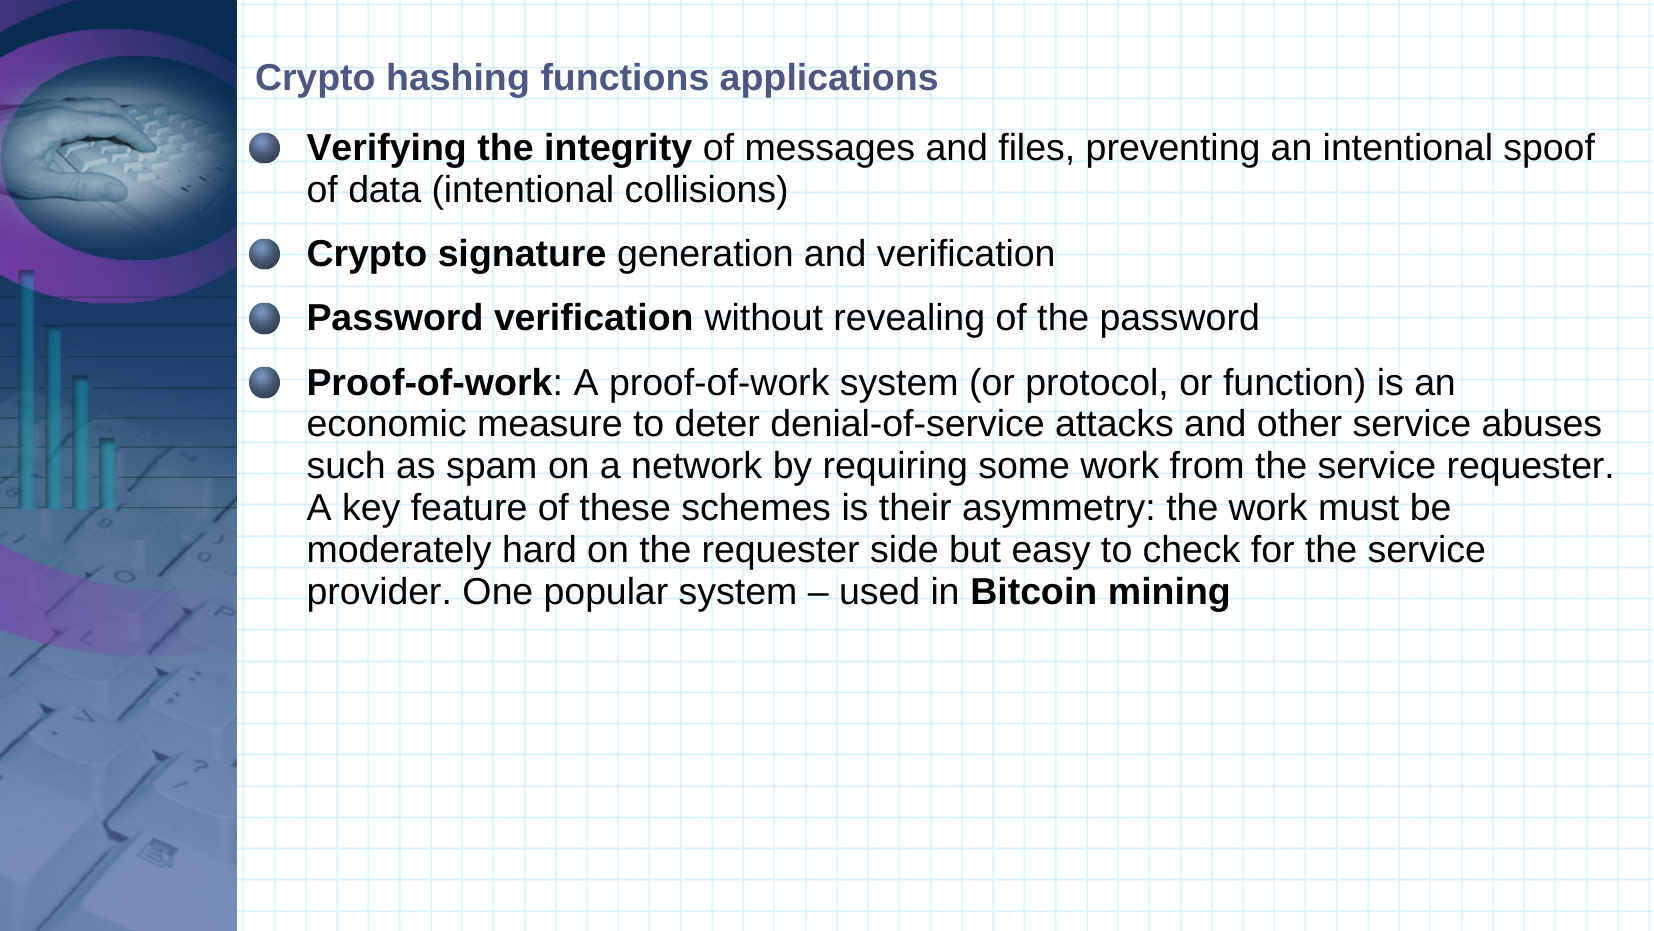

# Crypto hashing functions applications
Verifying the integrity of messages and files, preventing an intentional spoof of data (intentional collisions)
Crypto signature generation and verification
Password verification without revealing of the password
Proof-of-work: A proof-of-work system (or protocol, or function) is an economic measure to deter denial-of-service attacks and other service abuses such as spam on a network by requiring some work from the service requester. A key feature of these schemes is their asymmetry: the work must be moderately hard on the requester side but easy to check for the service provider. One popular system – used in Bitcoin mining